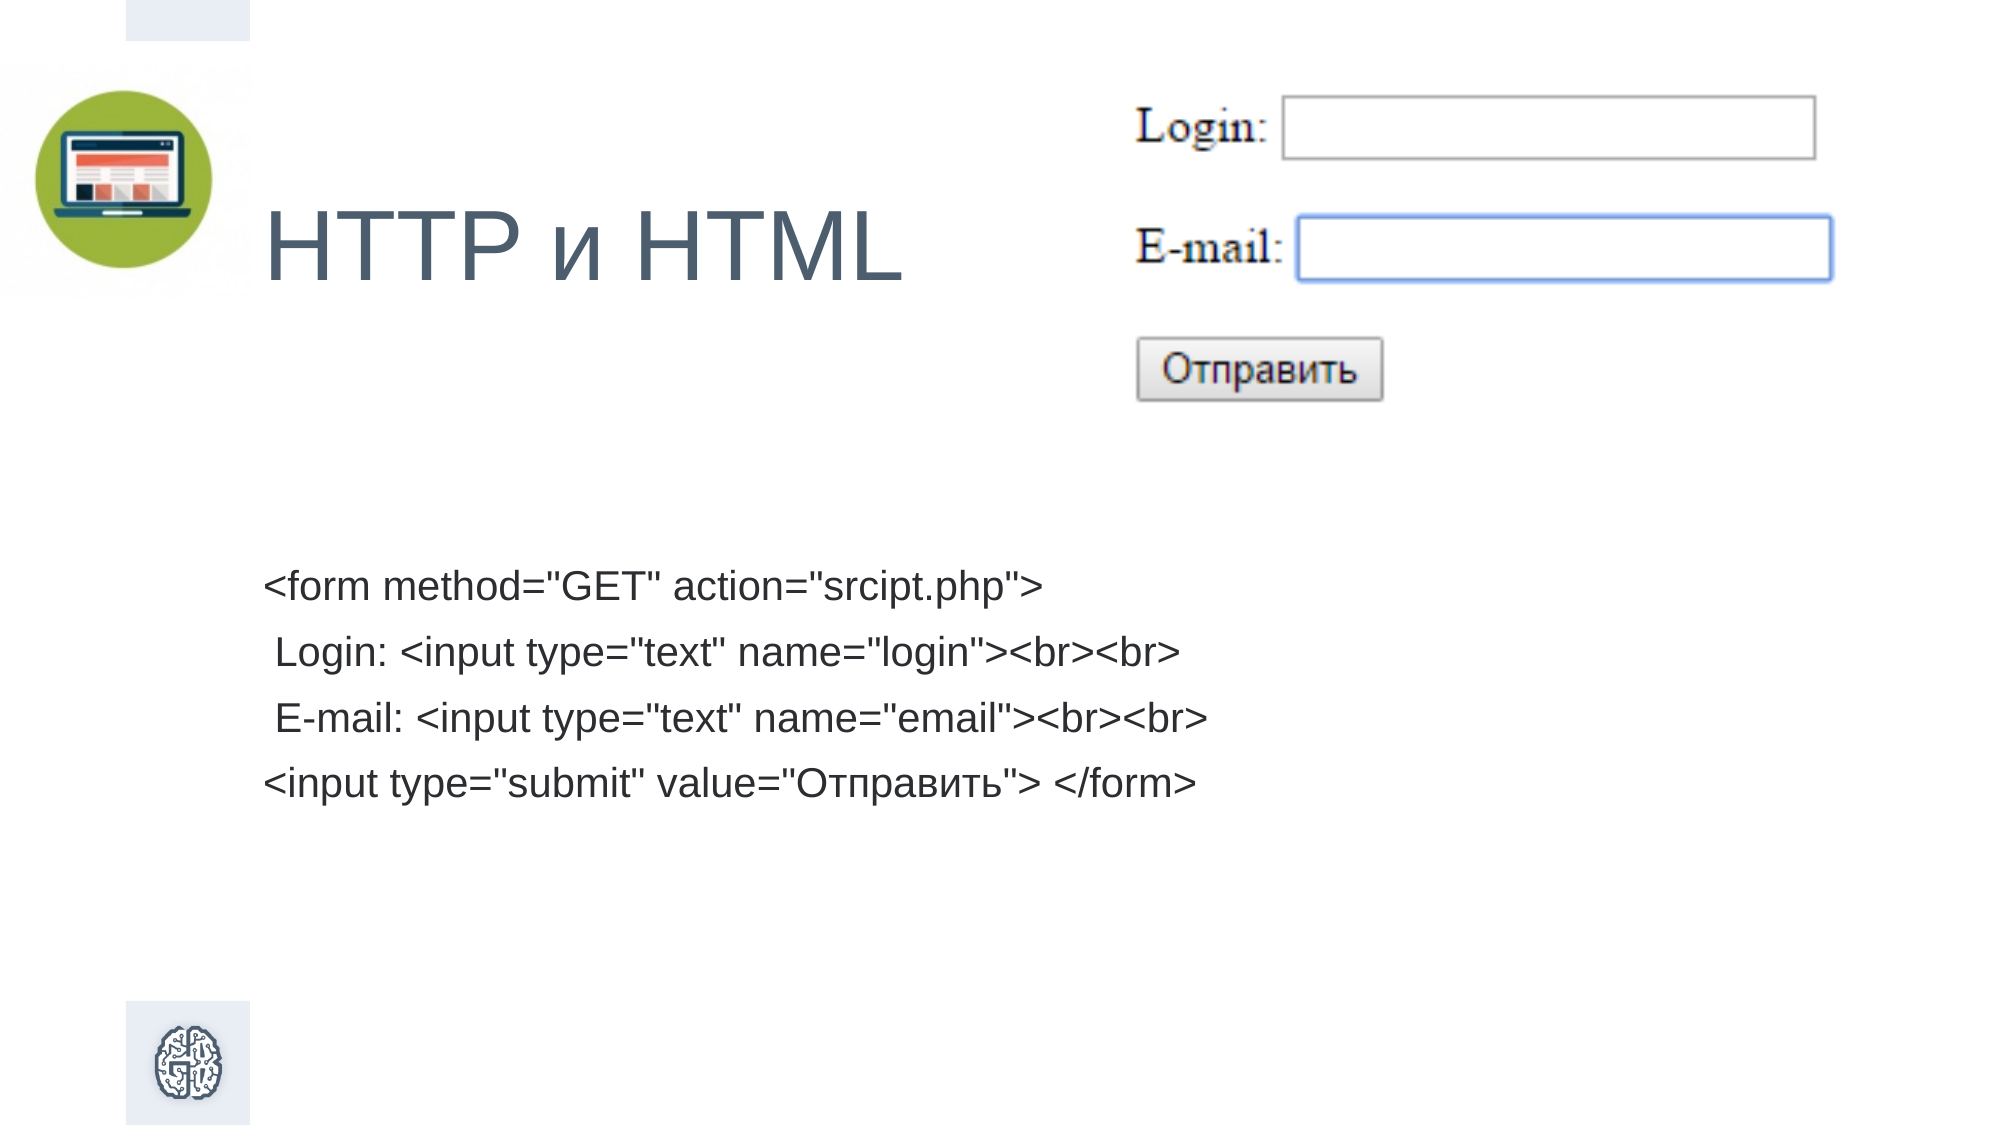

# HTTP и HTML
<form method="GET" action="srcipt.php">
 Login: <input type="text" name="login"><br><br>
 E-mail: <input type="text" name="email"><br><br>
<input type="submit" value="Отправить"> </form>